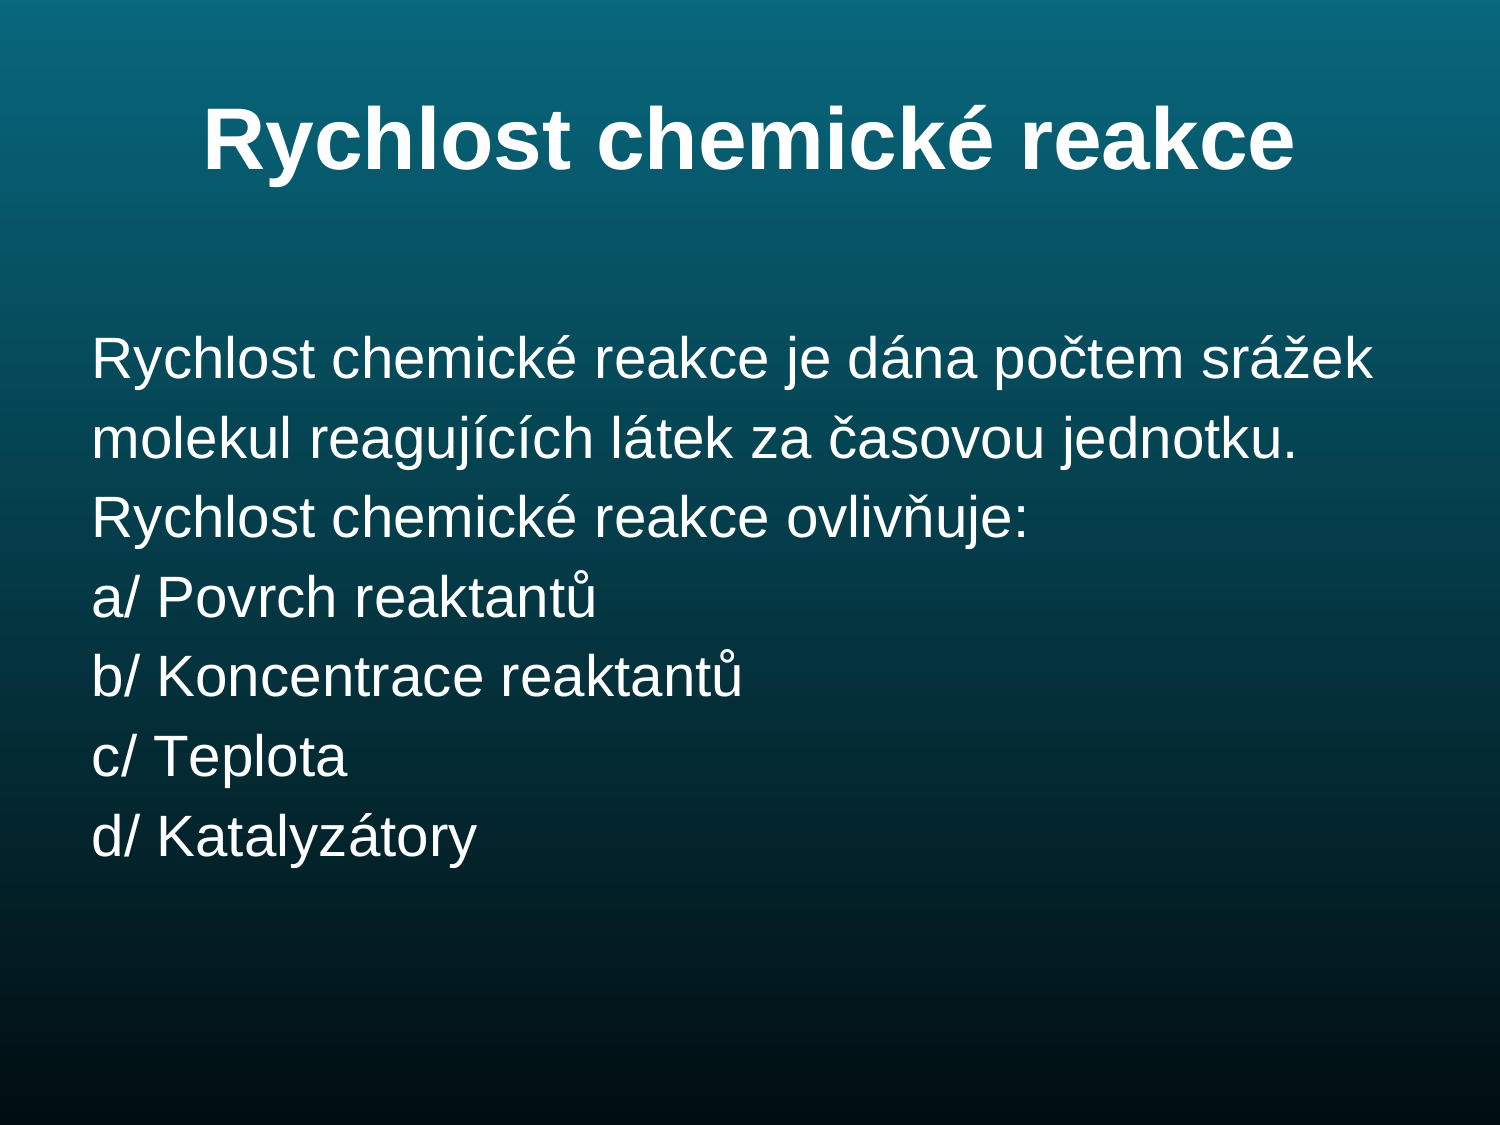

# Rychlost chemické reakce
Rychlost chemické reakce je dána počtem srážek
molekul reagujících látek za časovou jednotku.
Rychlost chemické reakce ovlivňuje:
a/ Povrch reaktantů
b/ Koncentrace reaktantů
c/ Teplota
d/ Katalyzátory